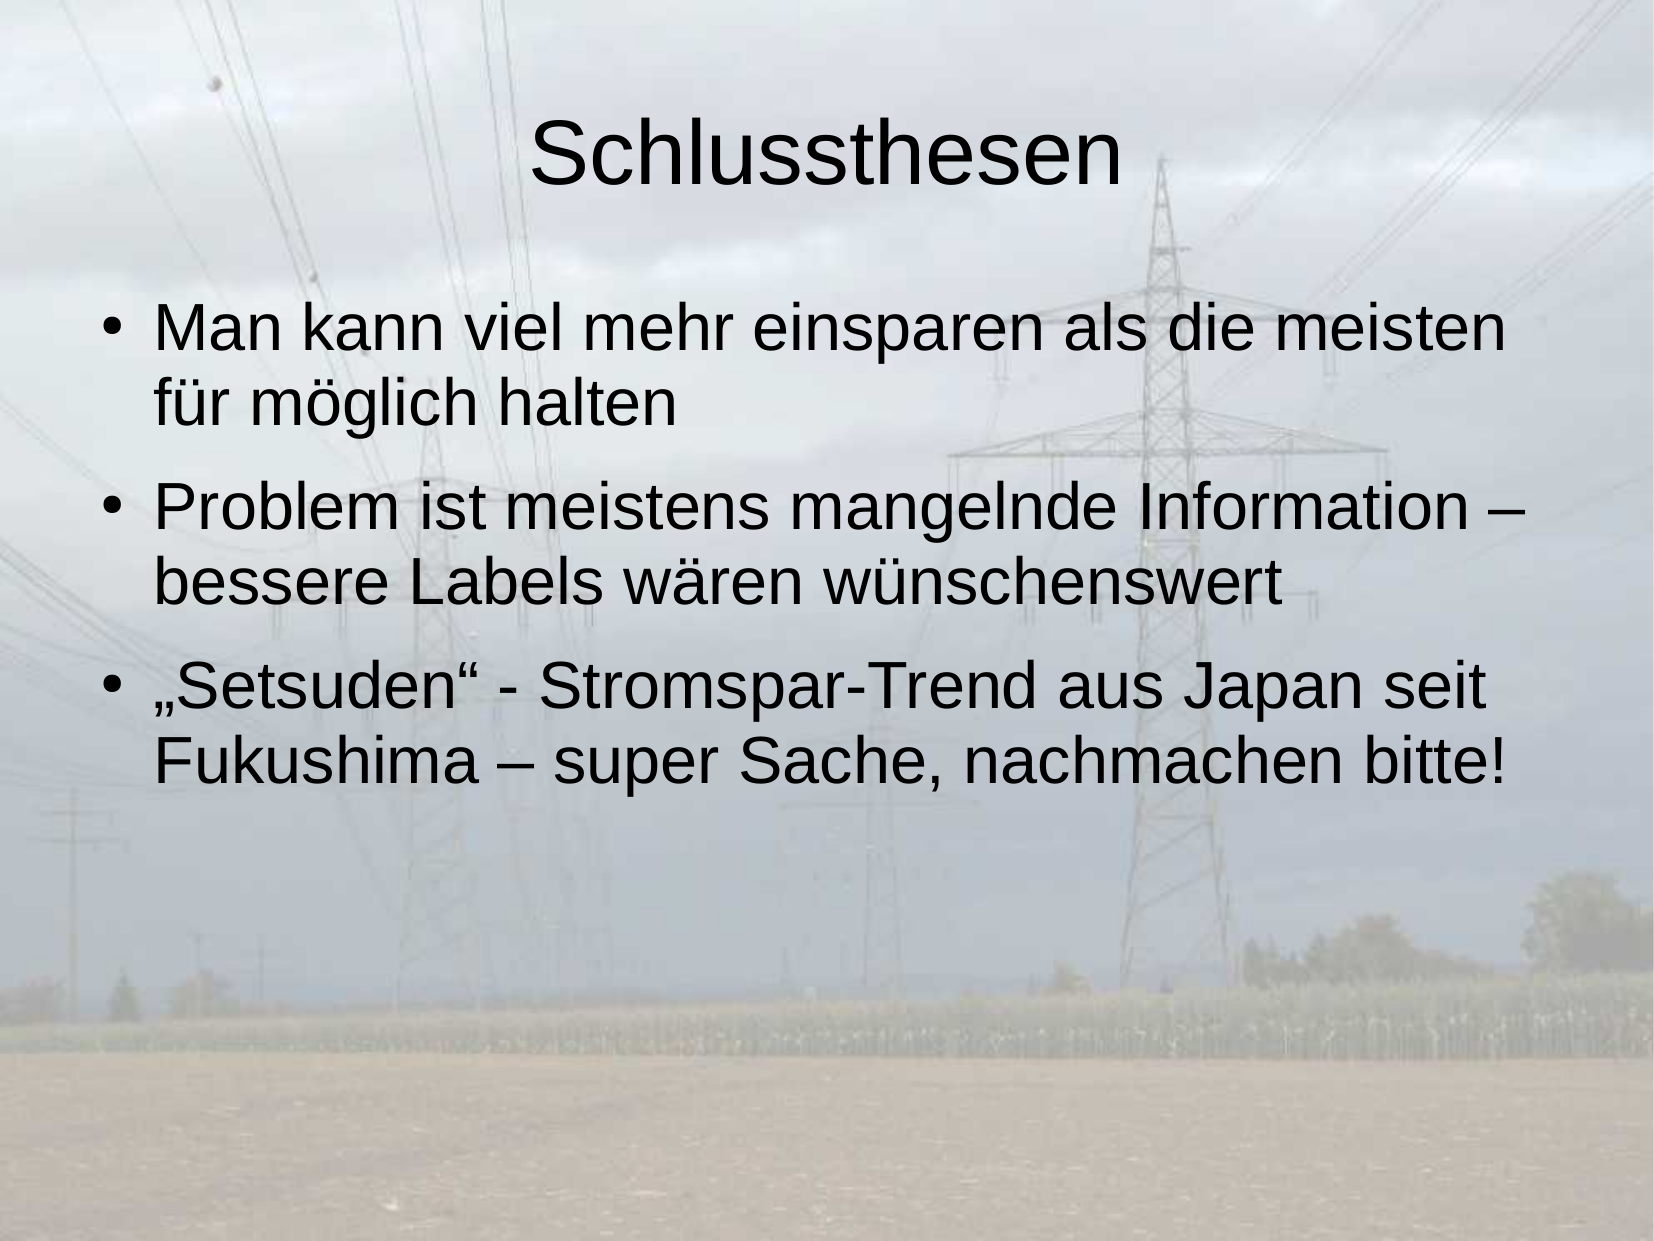

# Schlussthesen
Man kann viel mehr einsparen als die meisten für möglich halten
Problem ist meistens mangelnde Information – bessere Labels wären wünschenswert
„Setsuden“ - Stromspar-Trend aus Japan seit Fukushima – super Sache, nachmachen bitte!